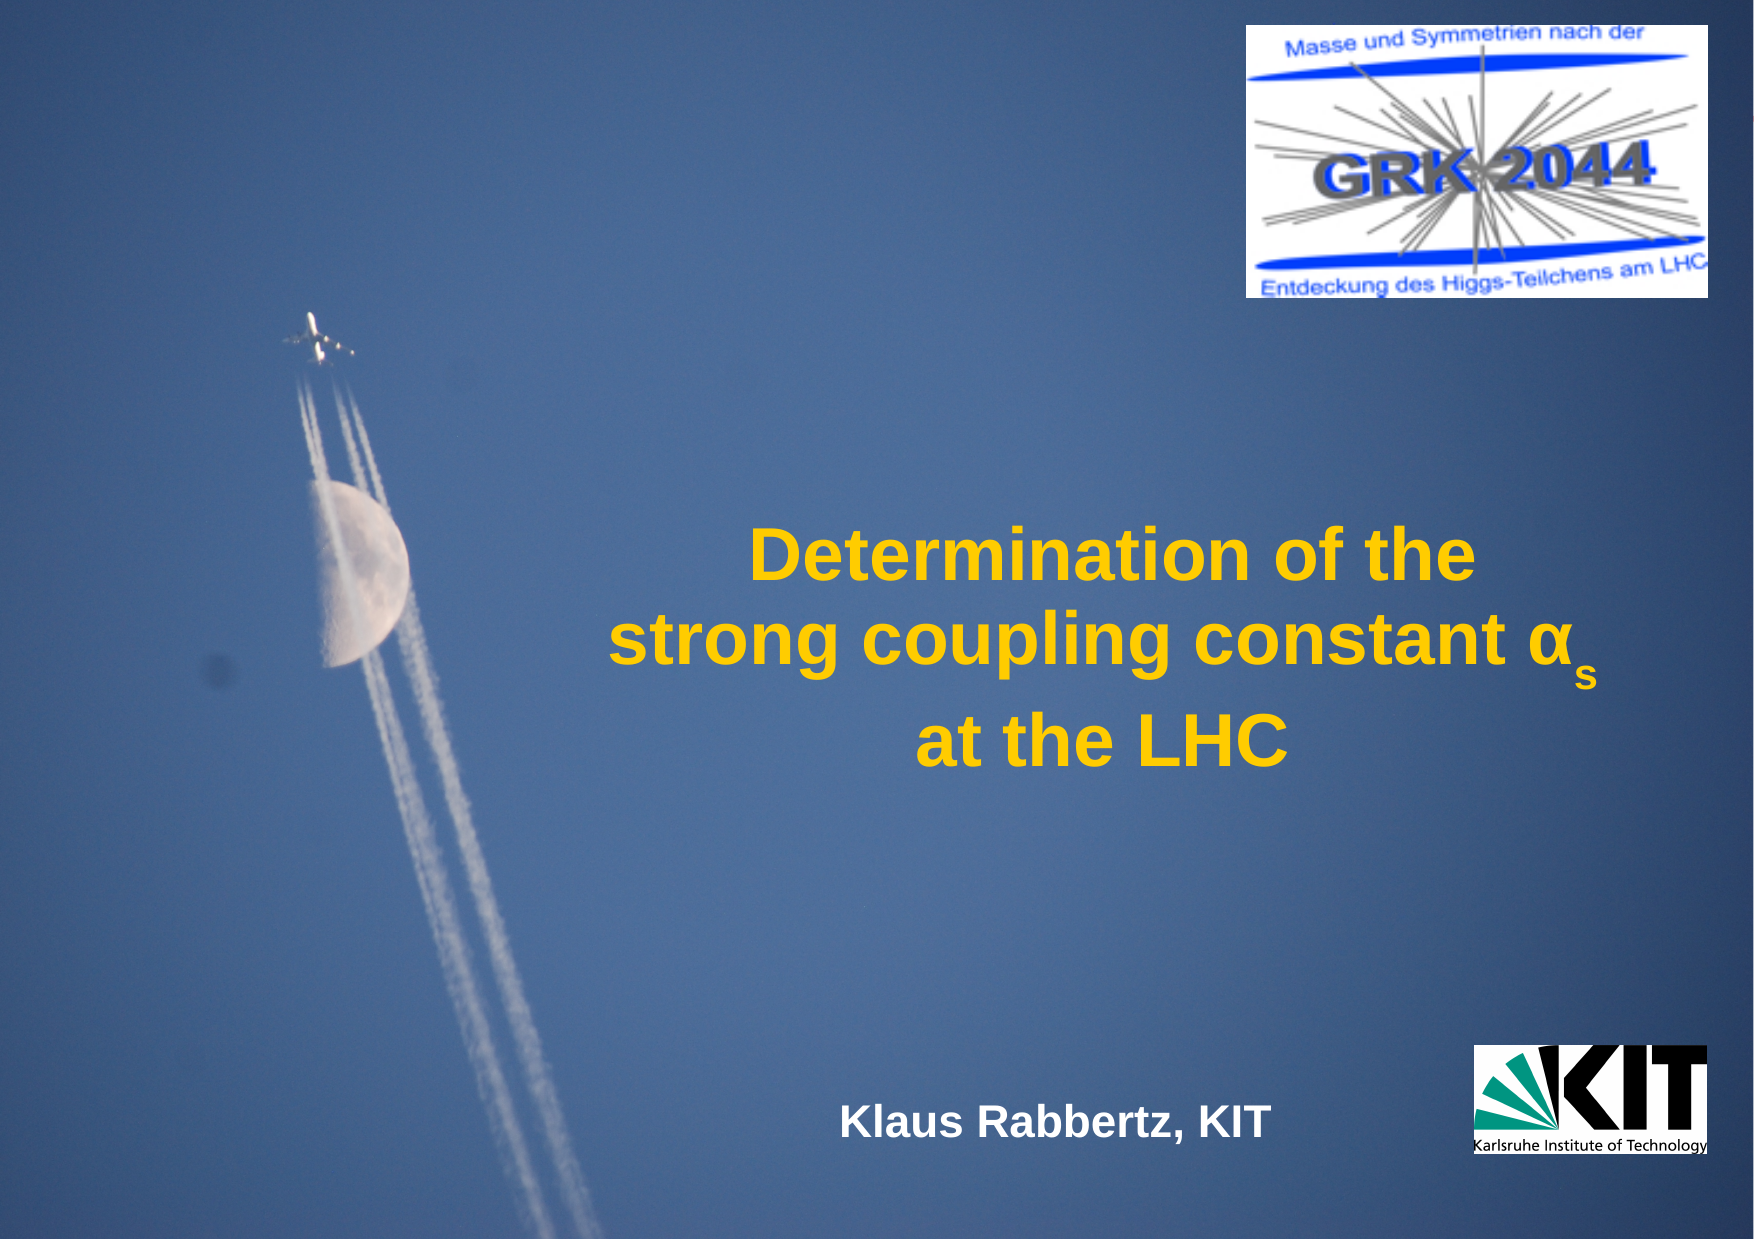

Determination of the strong coupling constant αs at the LHC
Klaus Rabbertz, KIT